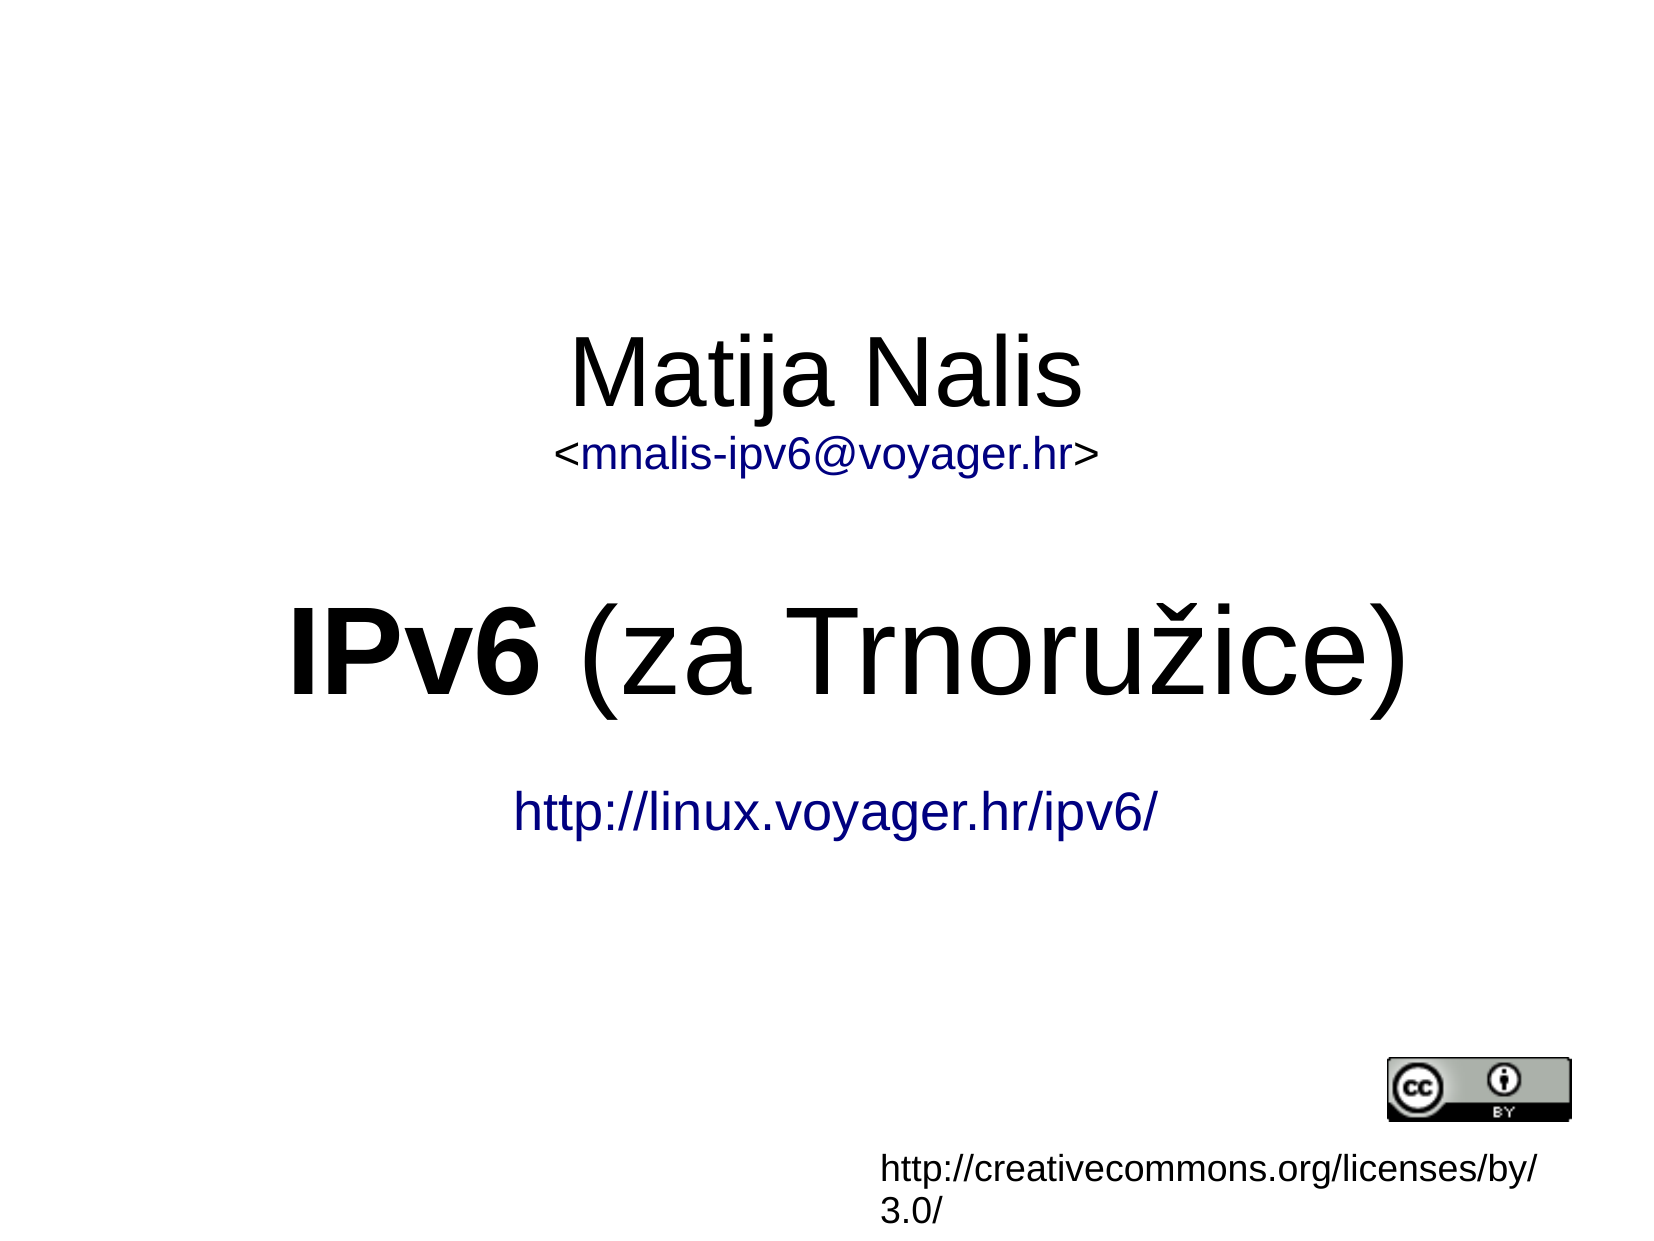

# Matija Nalis
<mnalis-ipv6@voyager.hr>
IPv6 (za Trnoružice)
http://linux.voyager.hr/ipv6/
http://creativecommons.org/licenses/by/3.0/